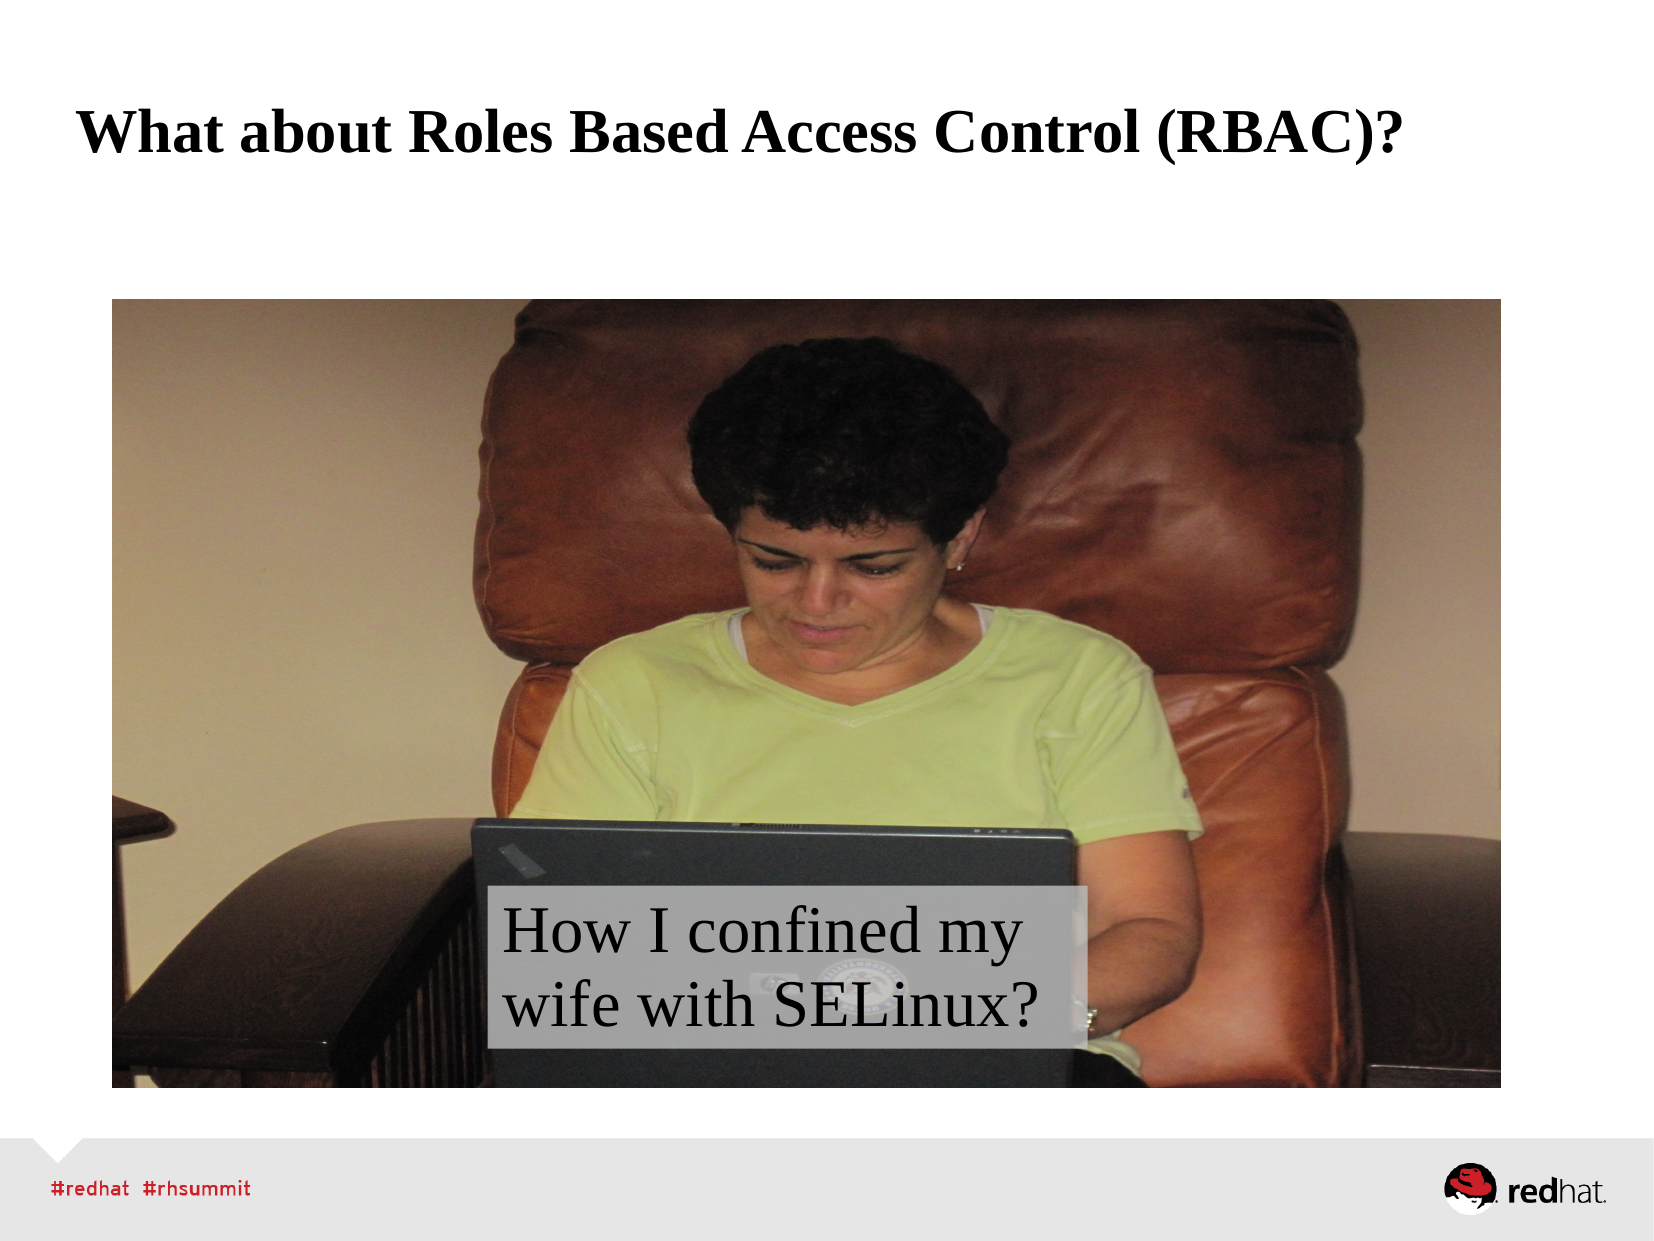

# What about Roles Based Access Control (RBAC)?
How I confined my
wife with SELinux?